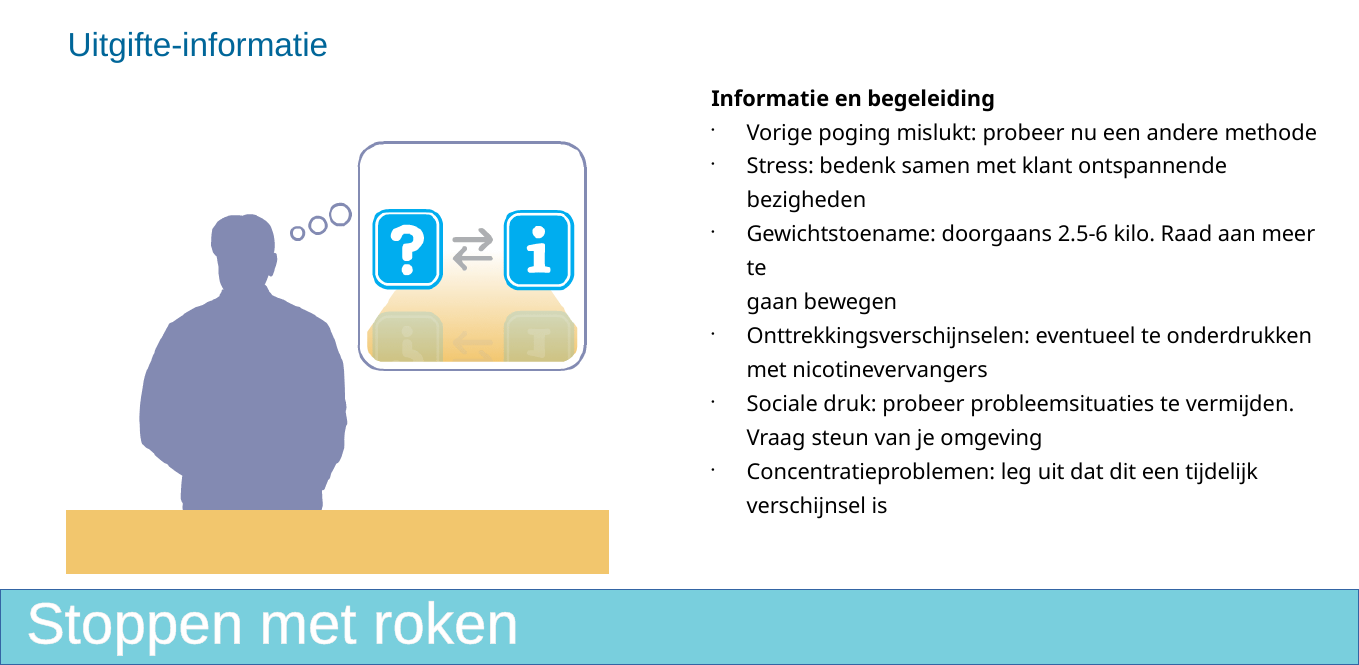

# Uitgifte-informatie
Informatie en begeleiding
Vorige poging mislukt: probeer nu een andere methode
Stress: bedenk samen met klant ontspannende bezigheden
Gewichtstoename: doorgaans 2.5-6 kilo. Raad aan meer te
gaan bewegen
Onttrekkingsverschijnselen: eventueel te onderdrukken met nicotinevervangers
Sociale druk: probeer probleemsituaties te vermijden. Vraag steun van je omgeving
Concentratieproblemen: leg uit dat dit een tijdelijk
verschijnsel is
Stoppen met roken
september 2020